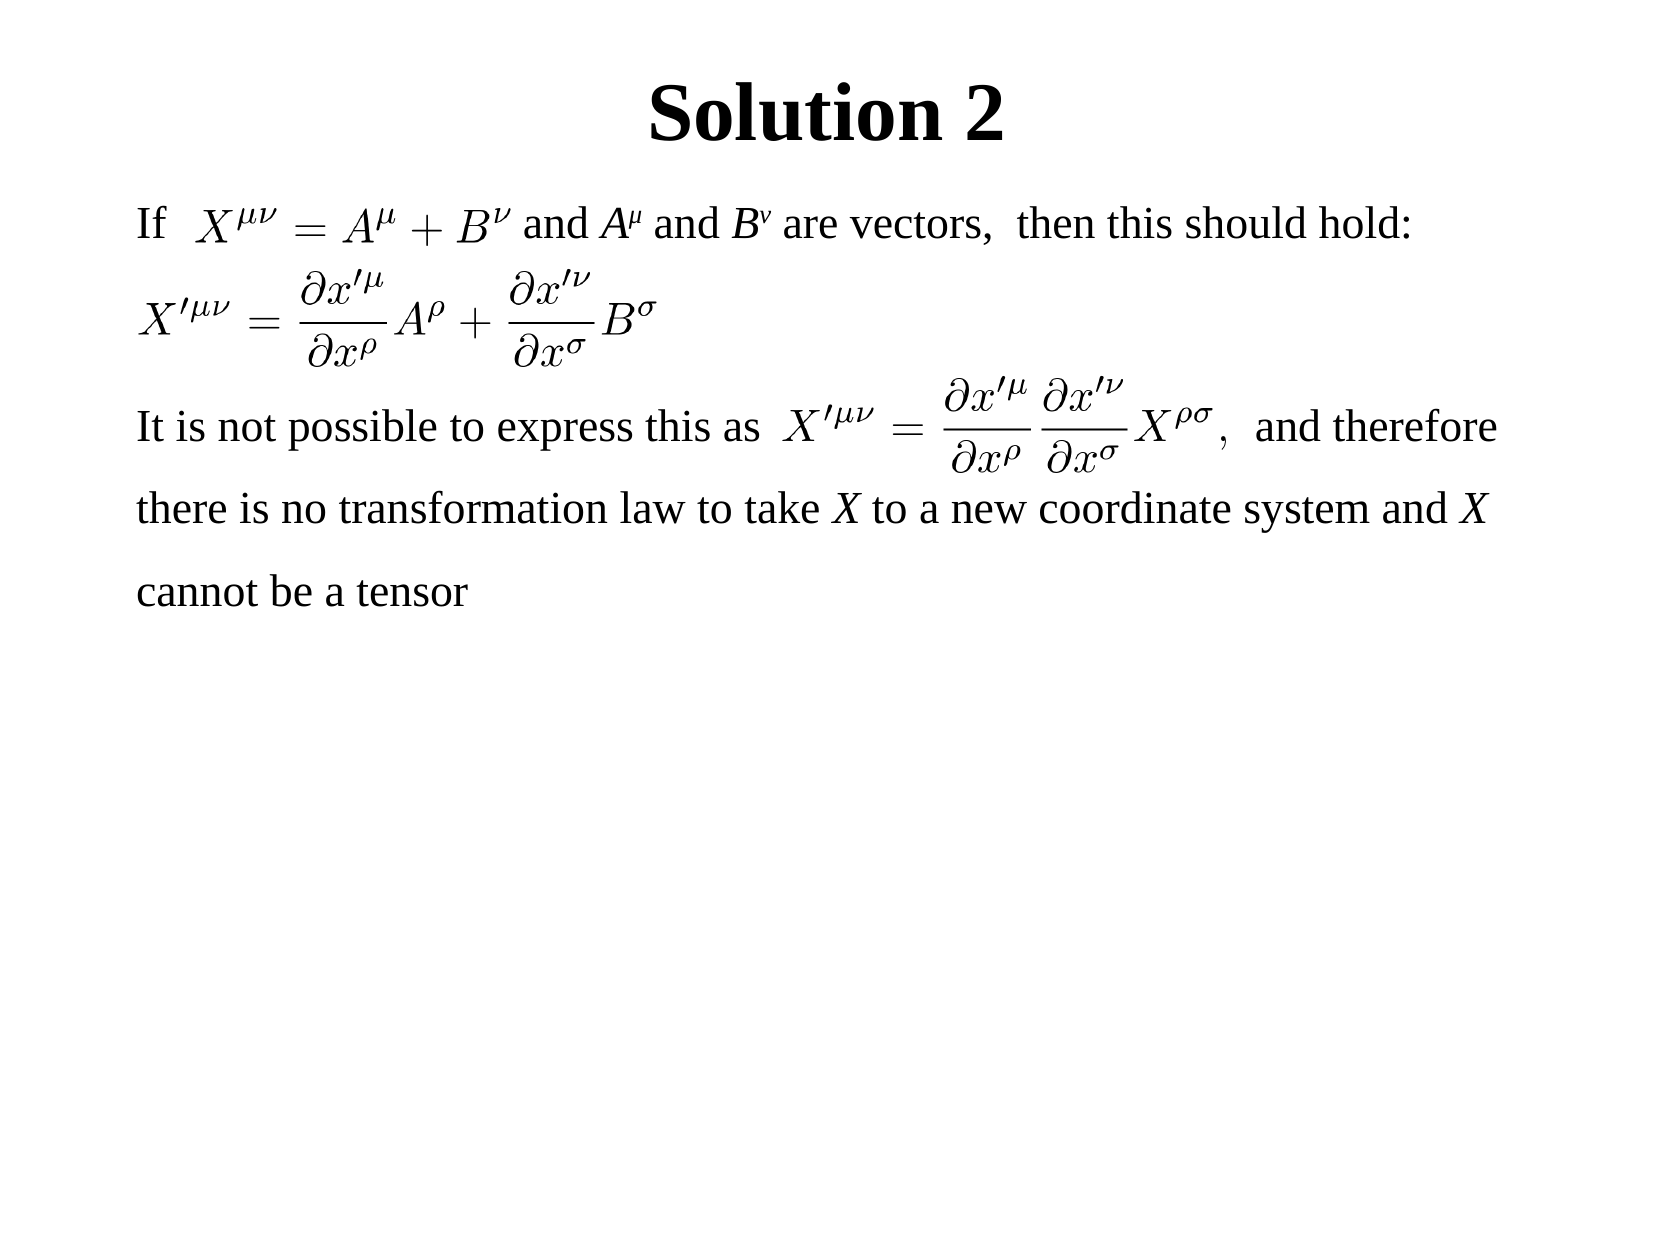

# Solution 2
If and Aμ and Bν are vectors, then this should hold:
It is not possible to express this as and therefore there is no transformation law to take X to a new coordinate system and X cannot be a tensor